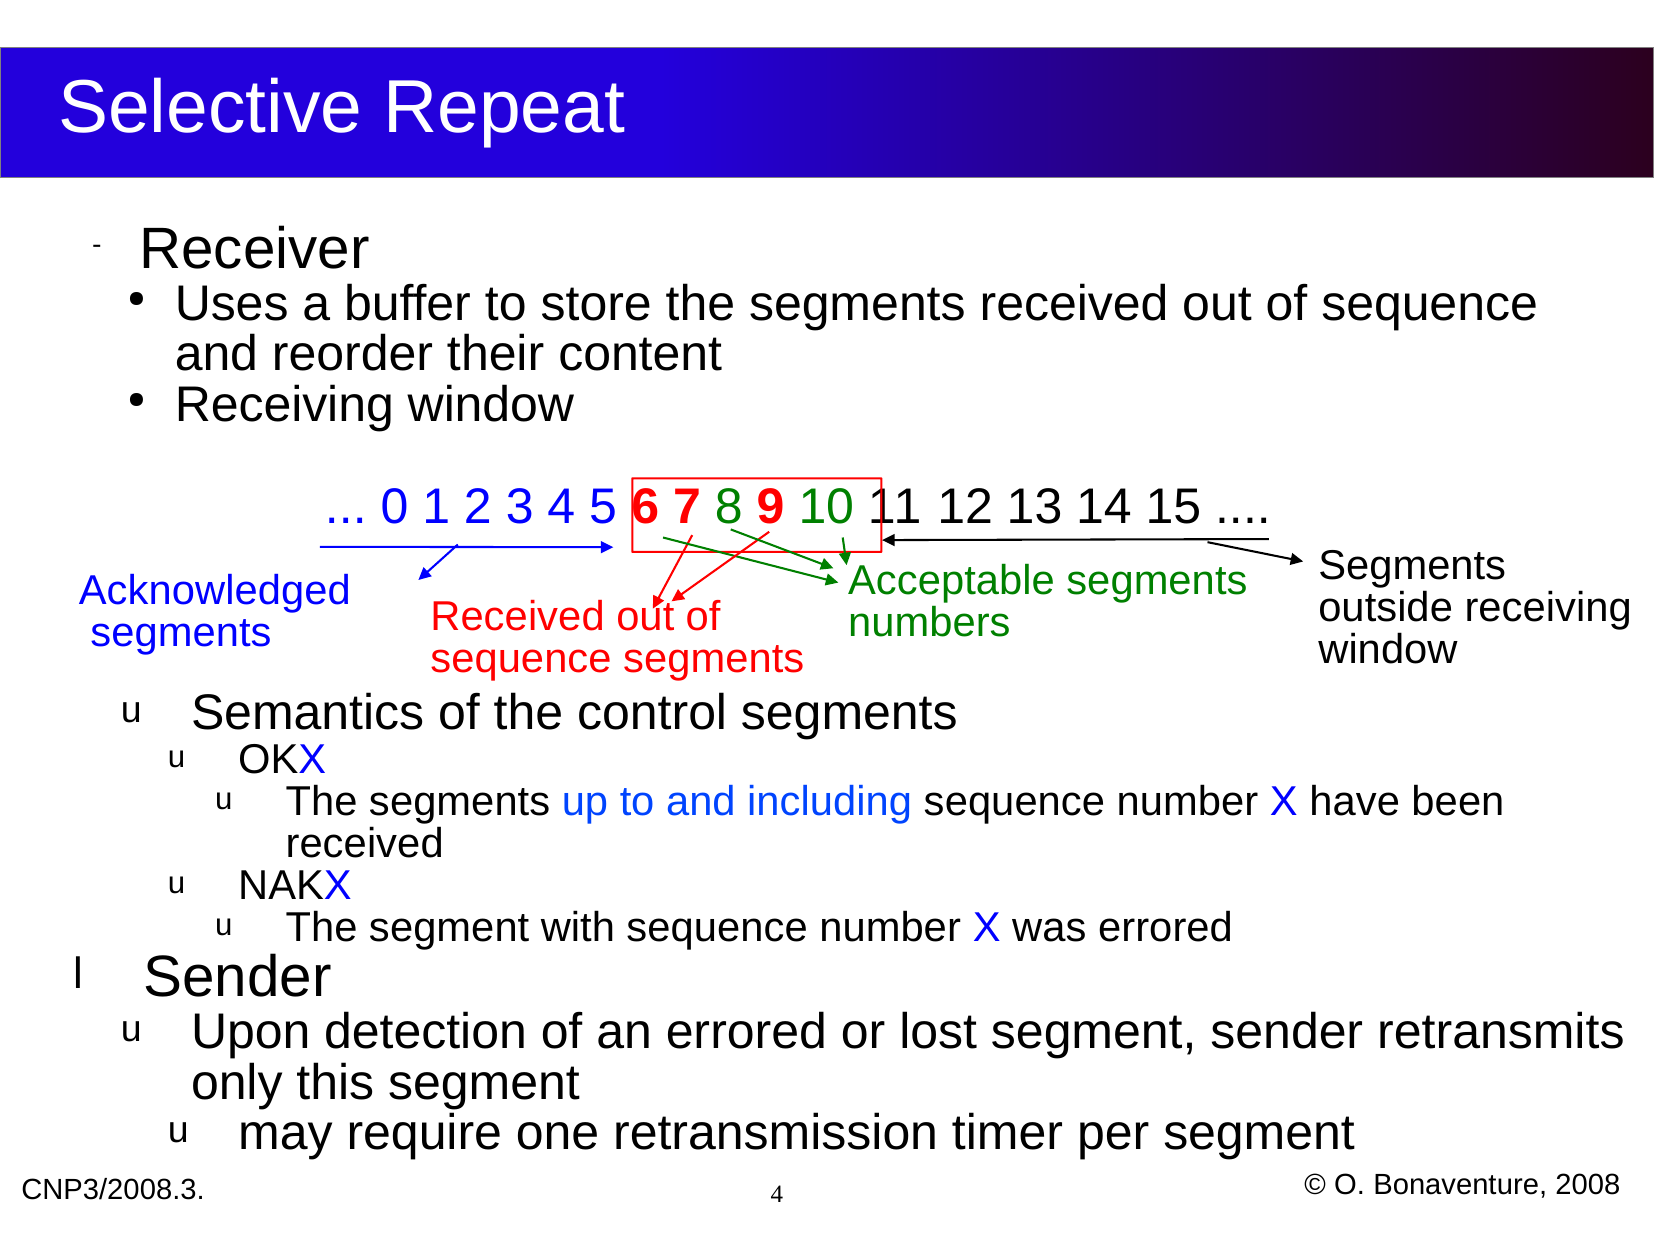

# Selective Repeat
Receiver
Uses a buffer to store the segments received out of sequence and reorder their content
Receiving window
... 0 1 2 3 4 5 6 7 8 9 10 11 12 13 14 15 ....
Segments
outside receiving
window
Acceptable segments
numbers
Acknowledged
 segments
Received out of
sequence segments
Semantics of the control segments
OKX
The segments up to and including sequence number X have been received
NAKX
The segment with sequence number X was errored
Sender
Upon detection of an errored or lost segment, sender retransmits only this segment
may require one retransmission timer per segment
© O. Bonaventure, 2008
CNP3/2008.3.